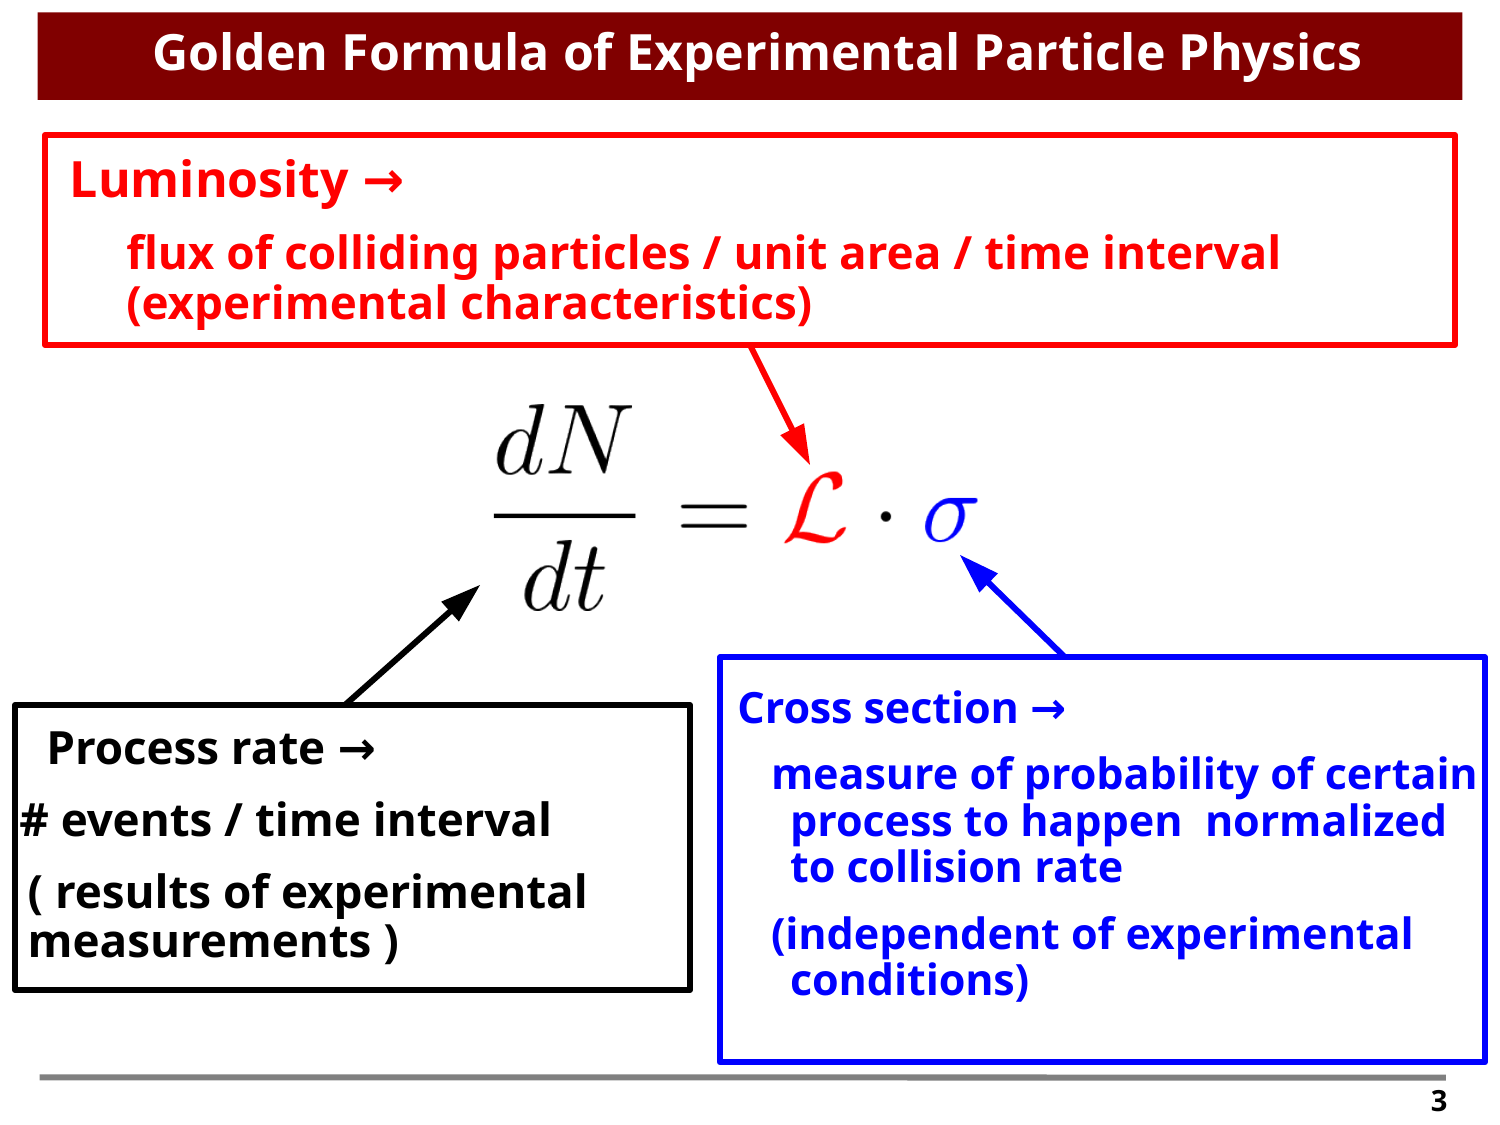

# Golden Formula of Experimental Particle Physics
Luminosity →
 	flux of colliding particles / unit area / time interval (experimental characteristics)
Cross section →
 measure of probability of certain process to happen normalized to collision rate
 (independent of experimental conditions)
 	 	Process rate →
 # events / time interval
 	( results of experimental 	 measurements )